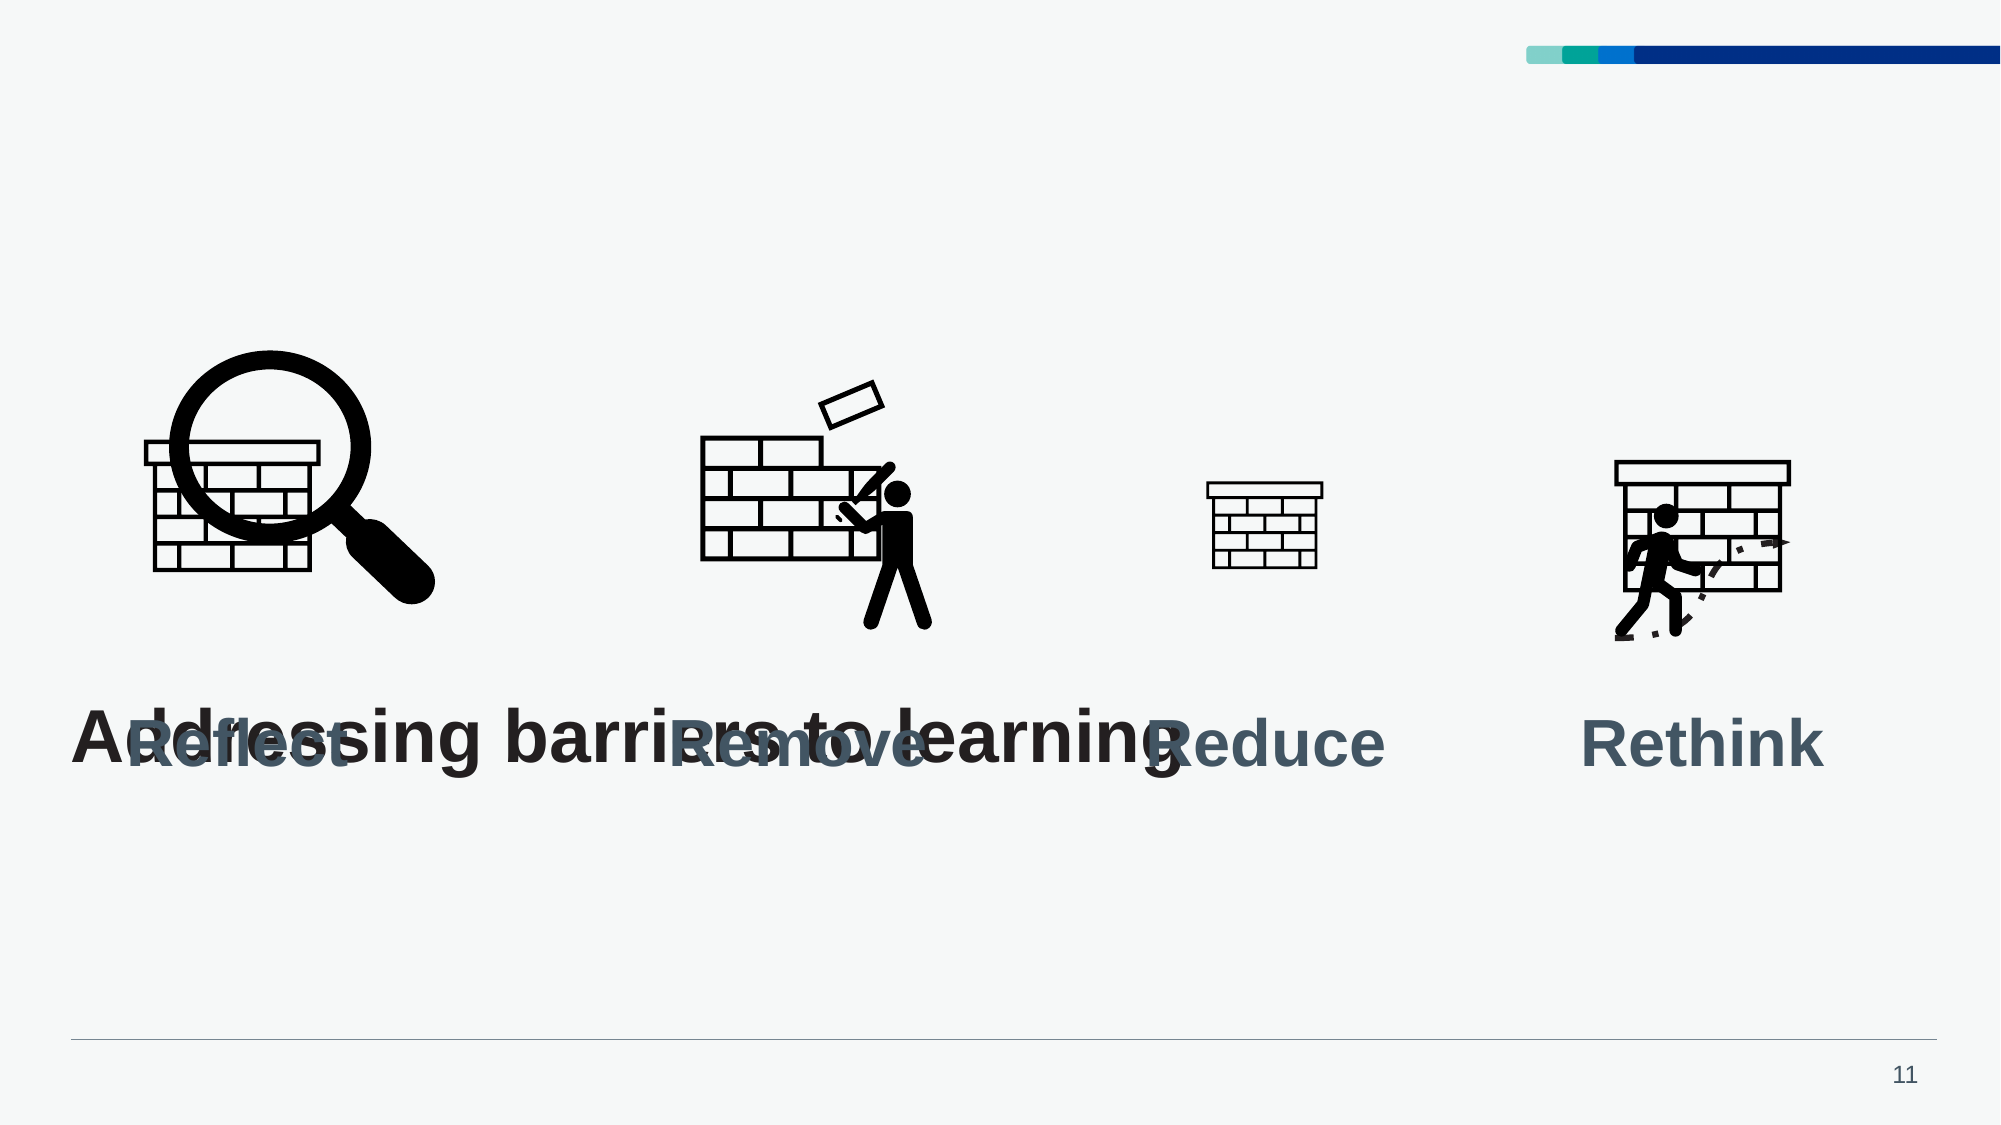

# Addressing barriers to learning
Reflect
Remove
Reduce
Rethink